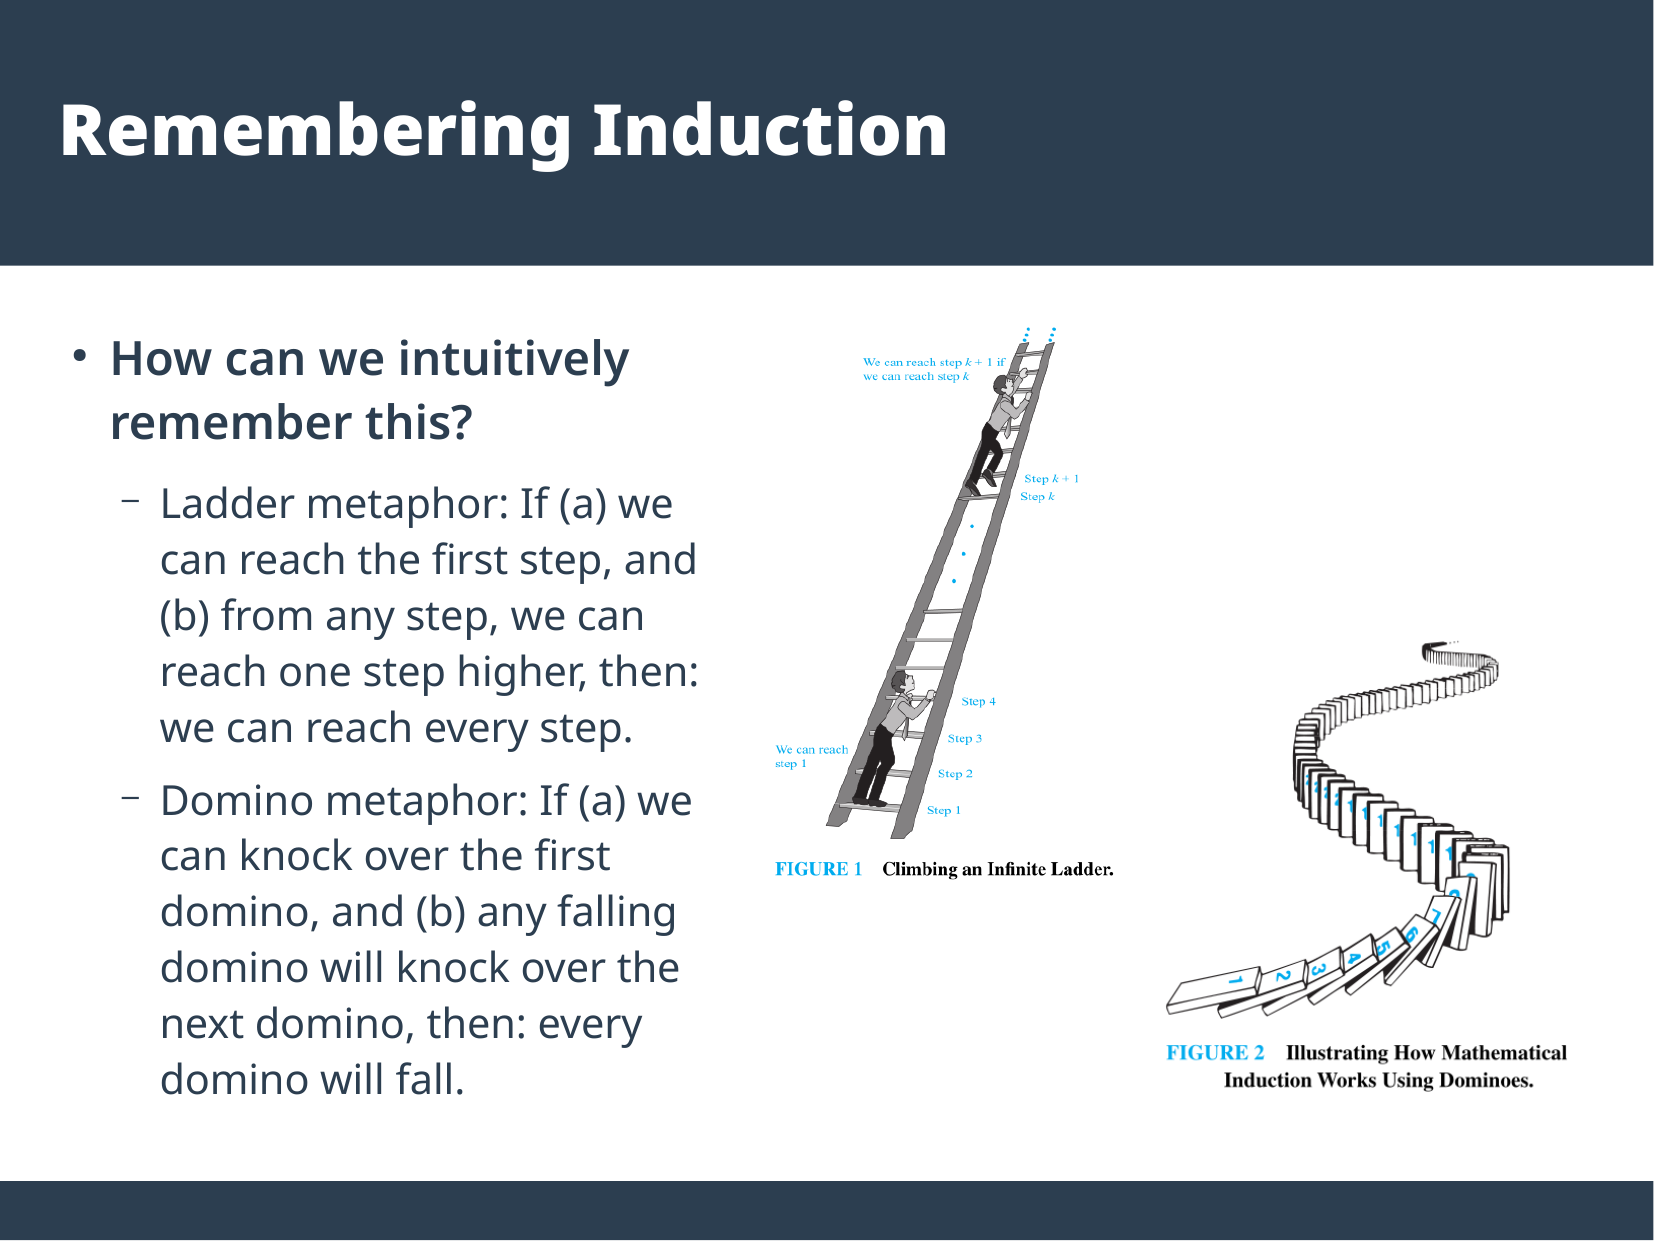

# Remembering Induction
How can we intuitively remember this?
Ladder metaphor: If (a) we can reach the first step, and (b) from any step, we can reach one step higher, then: we can reach every step.
Domino metaphor: If (a) we can knock over the first domino, and (b) any falling domino will knock over the next domino, then: every domino will fall.